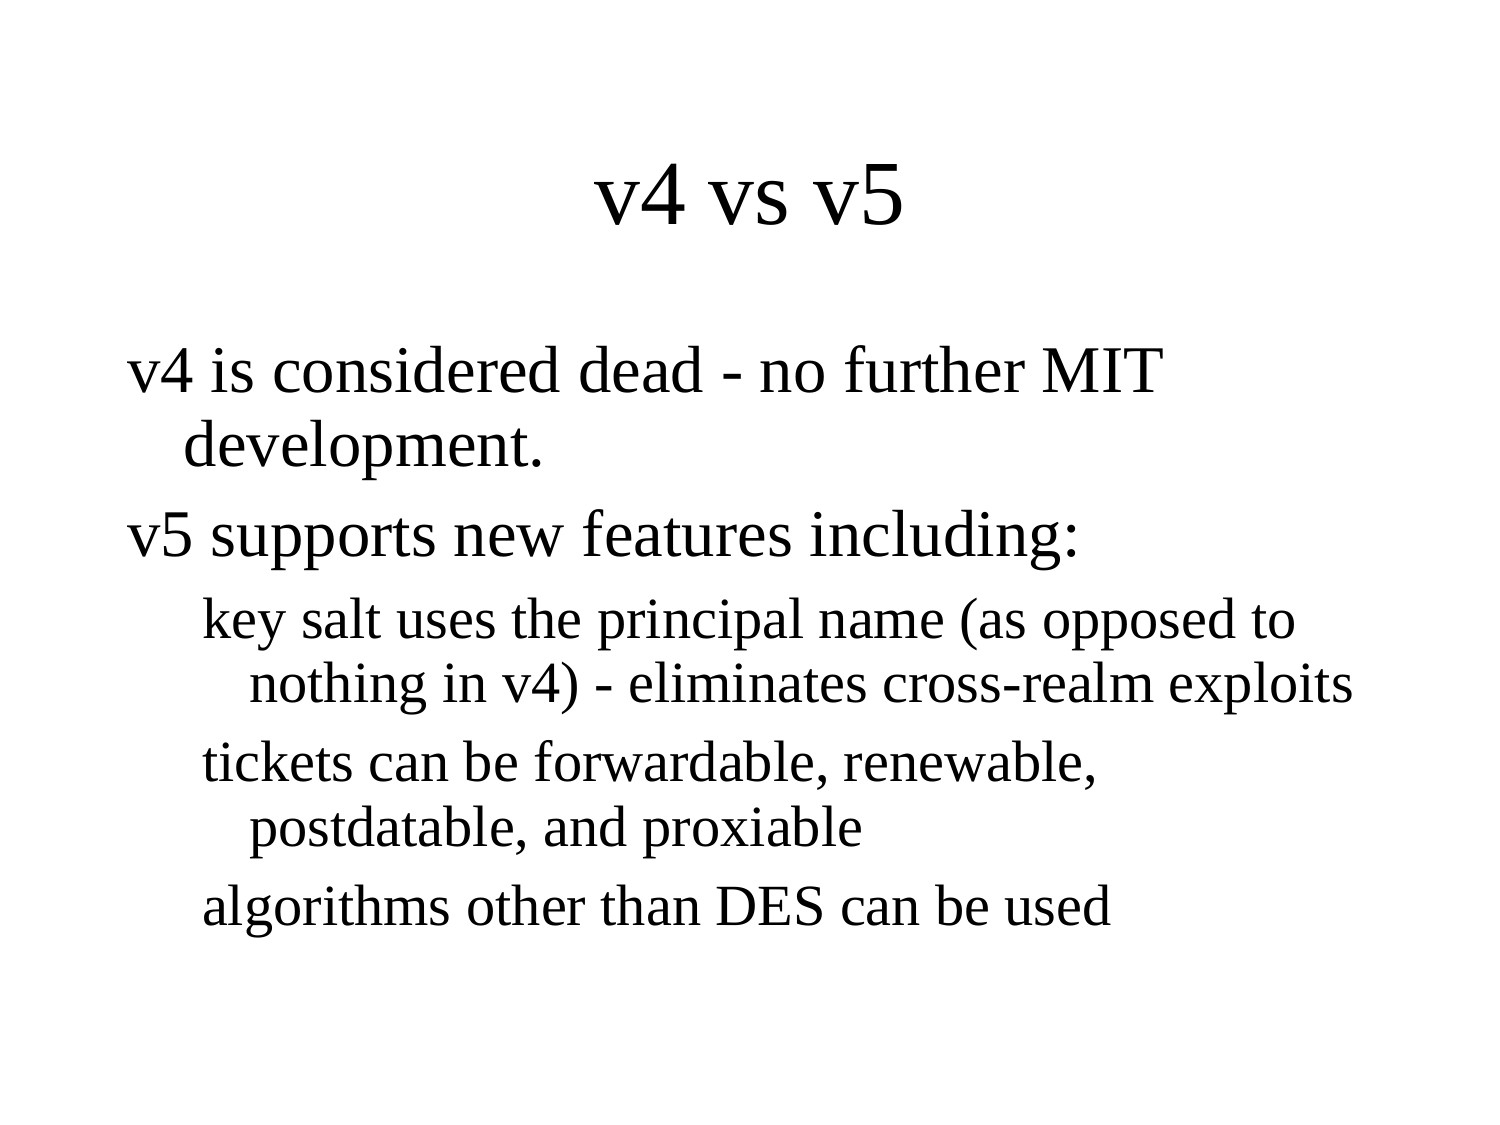

# v4 vs v5
v4 is considered dead - no further MIT development.
v5 supports new features including:
key salt uses the principal name (as opposed to nothing in v4) - eliminates cross-realm exploits
tickets can be forwardable, renewable, postdatable, and proxiable
algorithms other than DES can be used